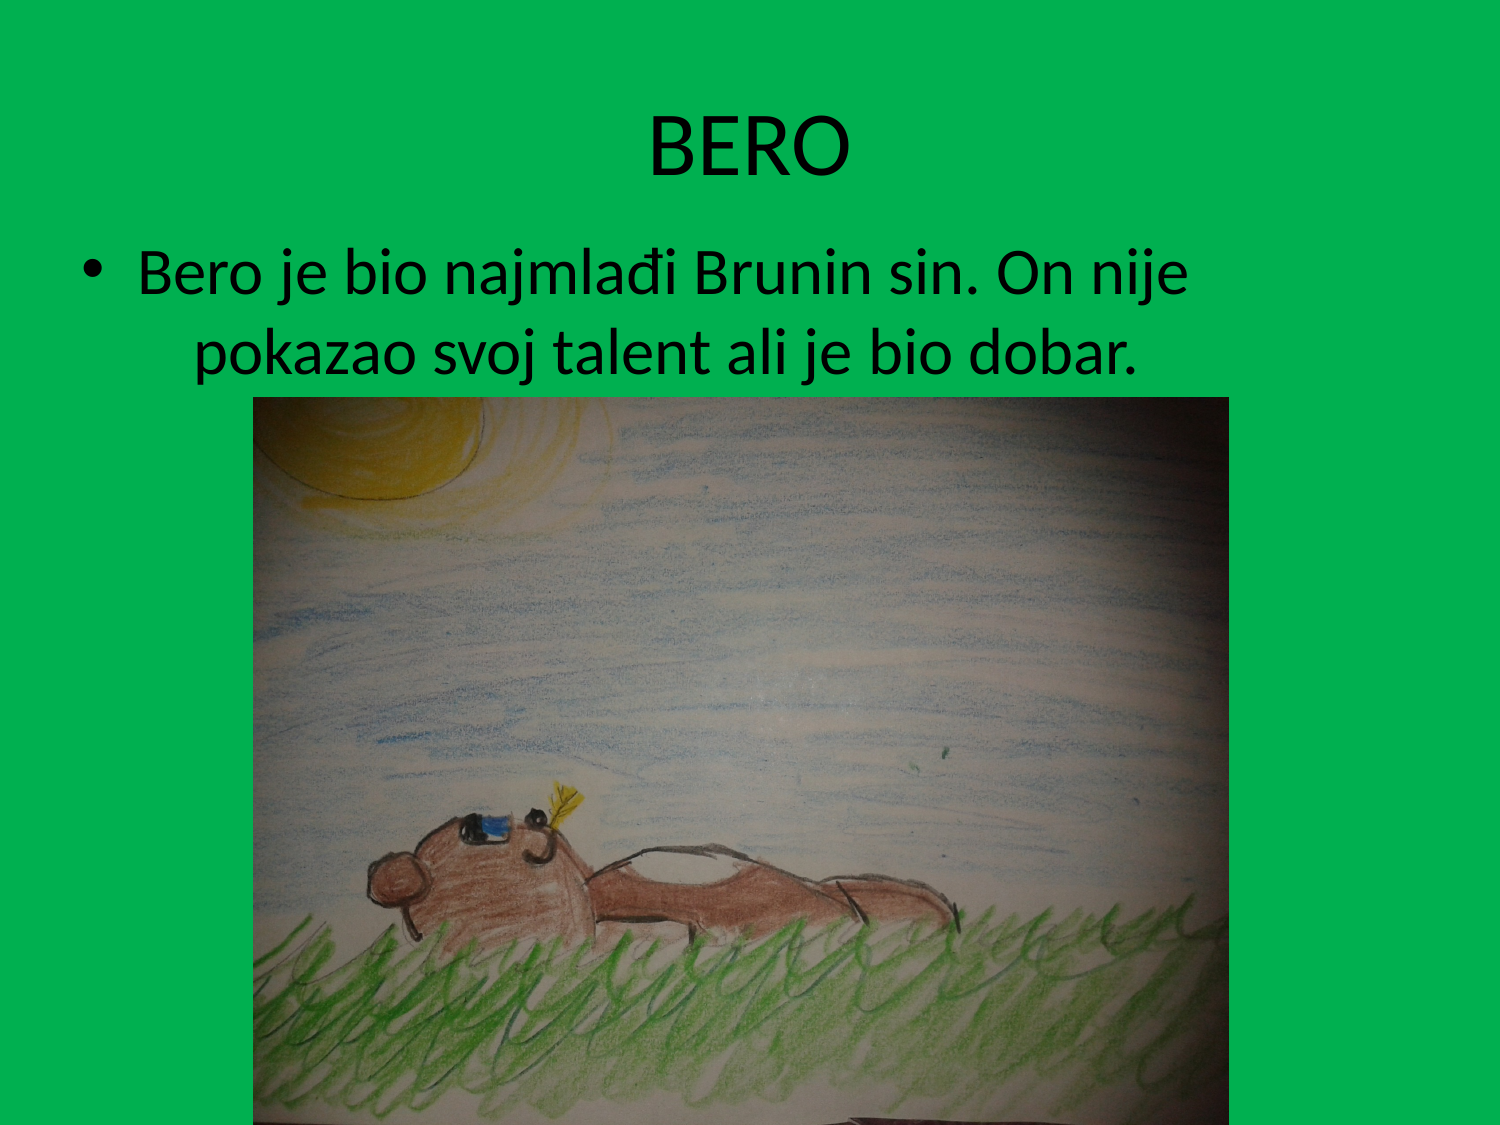

# BERO
Bero je bio najmlađi Brunin sin. On nije pokazao svoj talent ali je bio dobar.